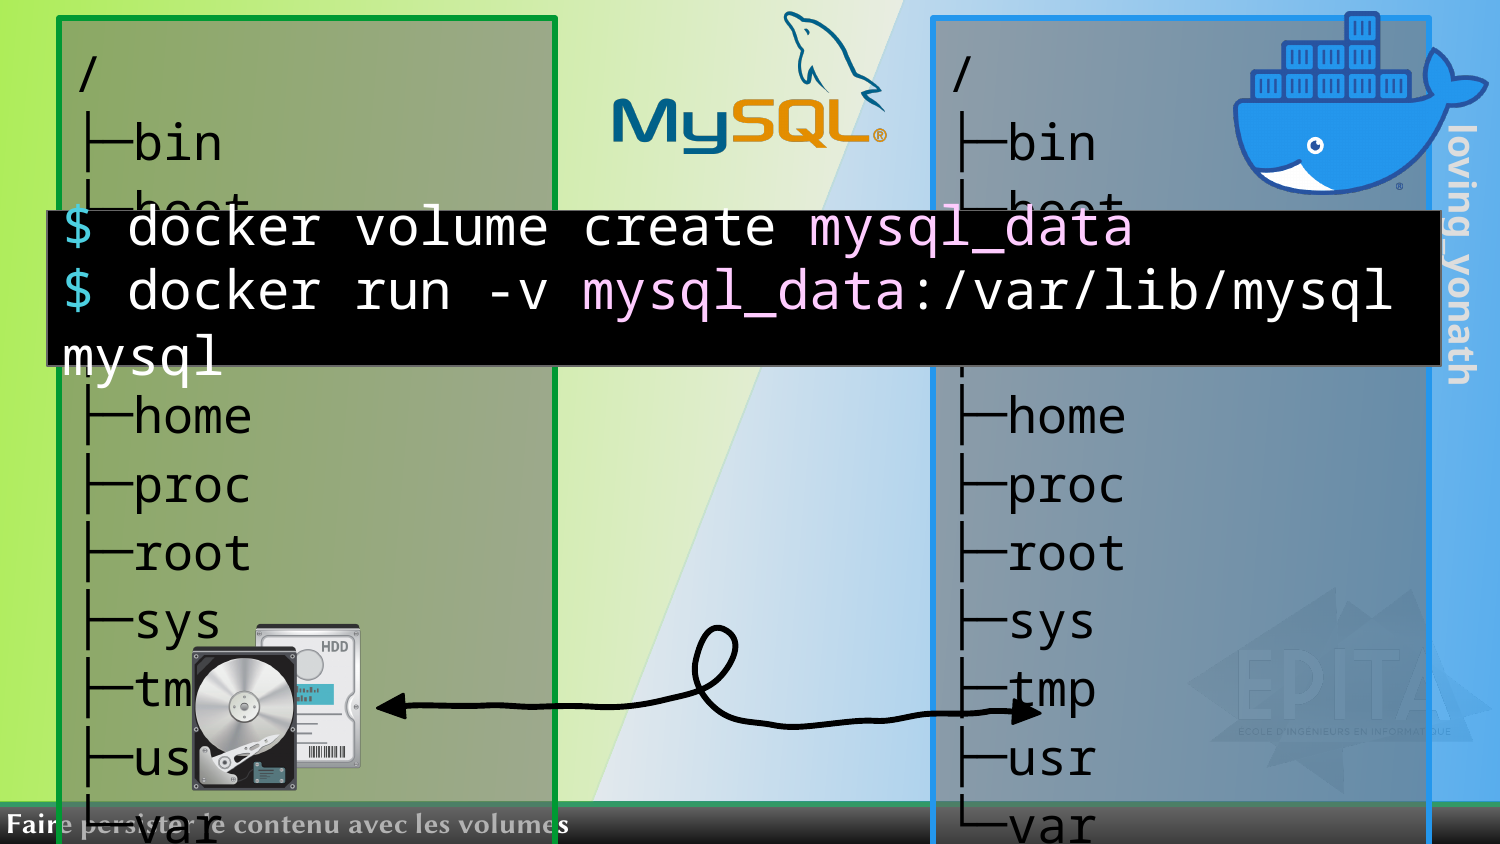

/
├─bin
├─boot
├─dev
├─etc
├─home
├─proc
├─root
├─sys
├─tmp
├─usr
└─var
/
├─bin
├─boot
├─dev
├─etc
├─home
├─proc
├─root
├─sys
├─tmp
├─usr
└─var
 └─lib
 └─mysql
$ docker volume create mysql_data
$ docker run -v mysql_data:/var/lib/mysql mysql
loving_yonath
# Faire persister le contenu avec les volumes